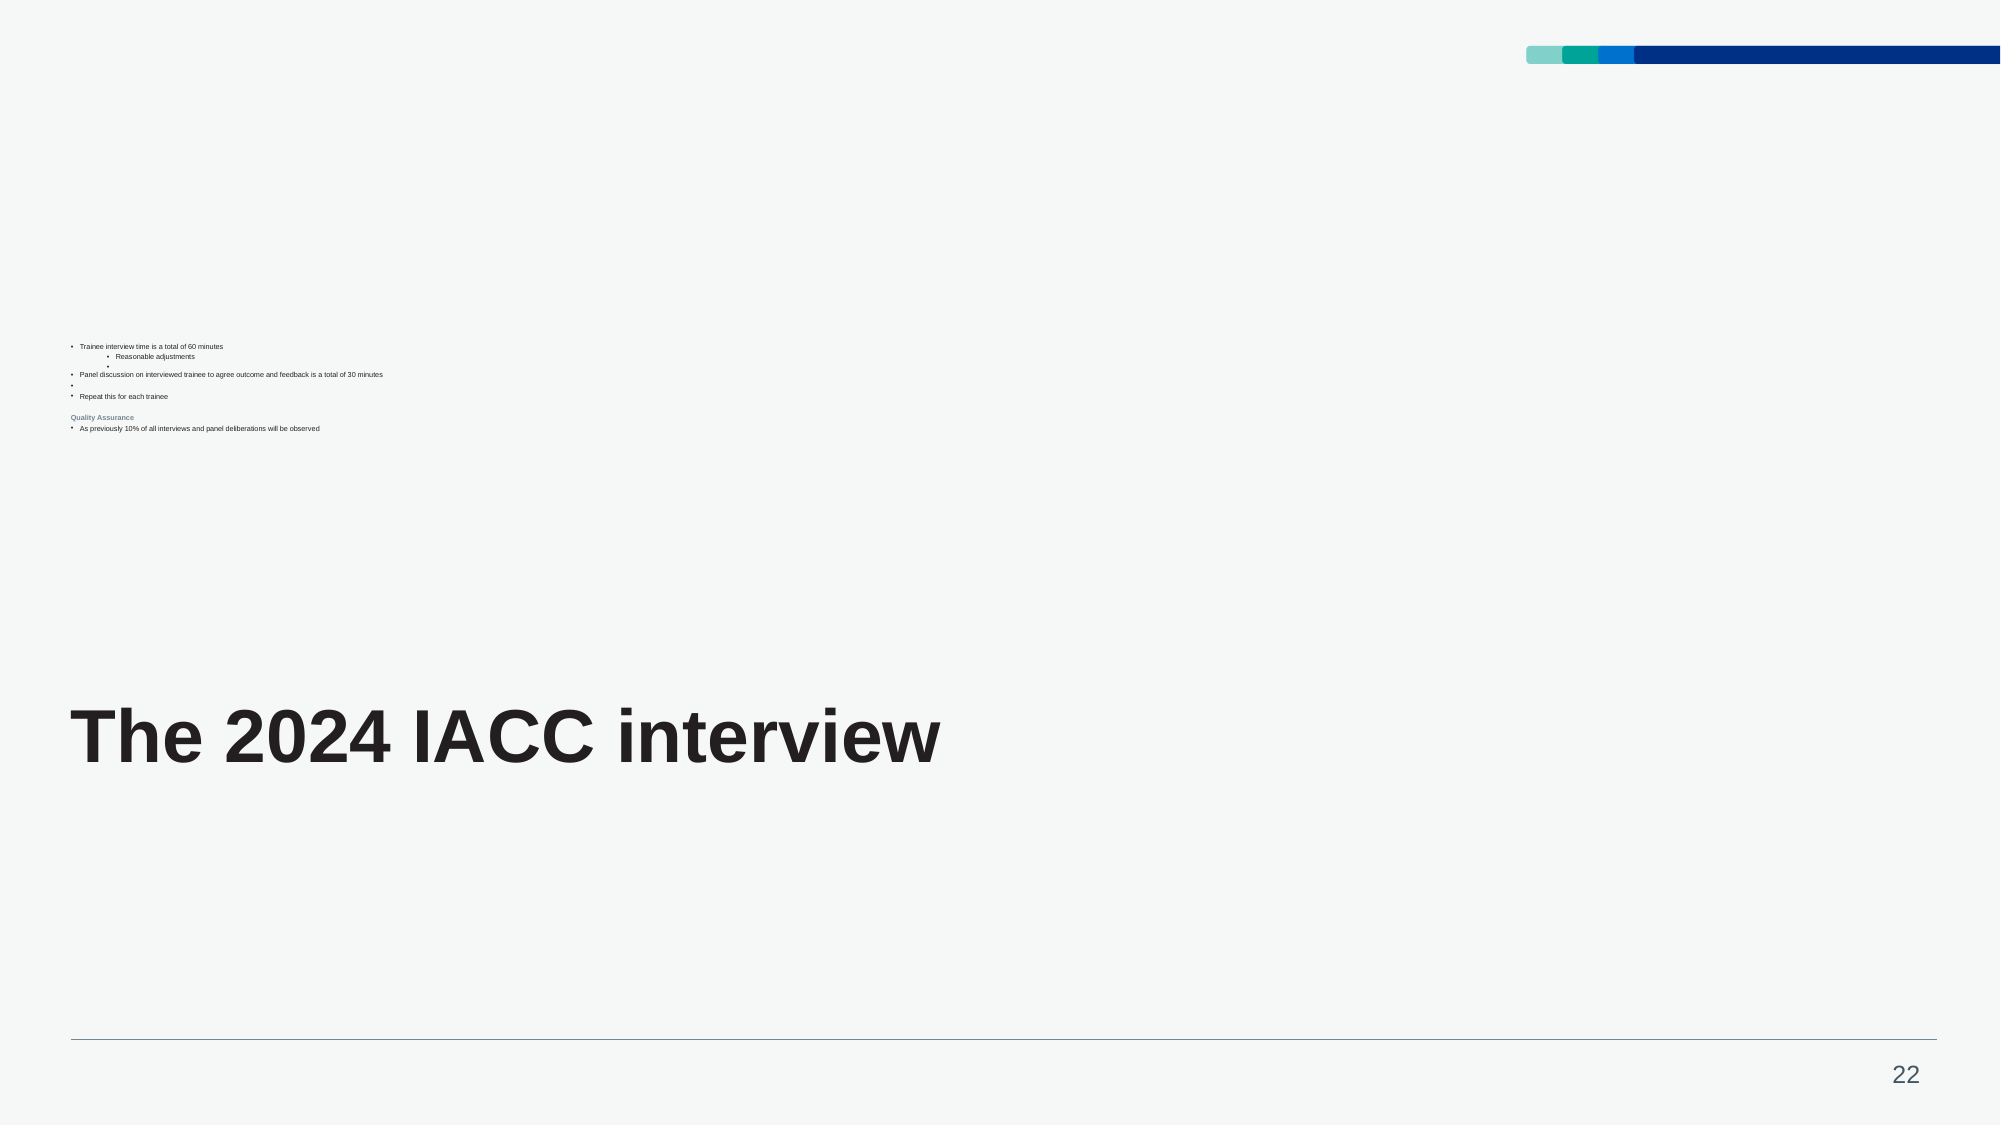

# Trainee interview time is a total of 60 minutes
Reasonable adjustments
Panel discussion on interviewed trainee to agree outcome and feedback is a total of 30 minutes
Repeat this for each trainee
Quality Assurance
As previously 10% of all interviews and panel deliberations will be observed
The 2024 IACC interview